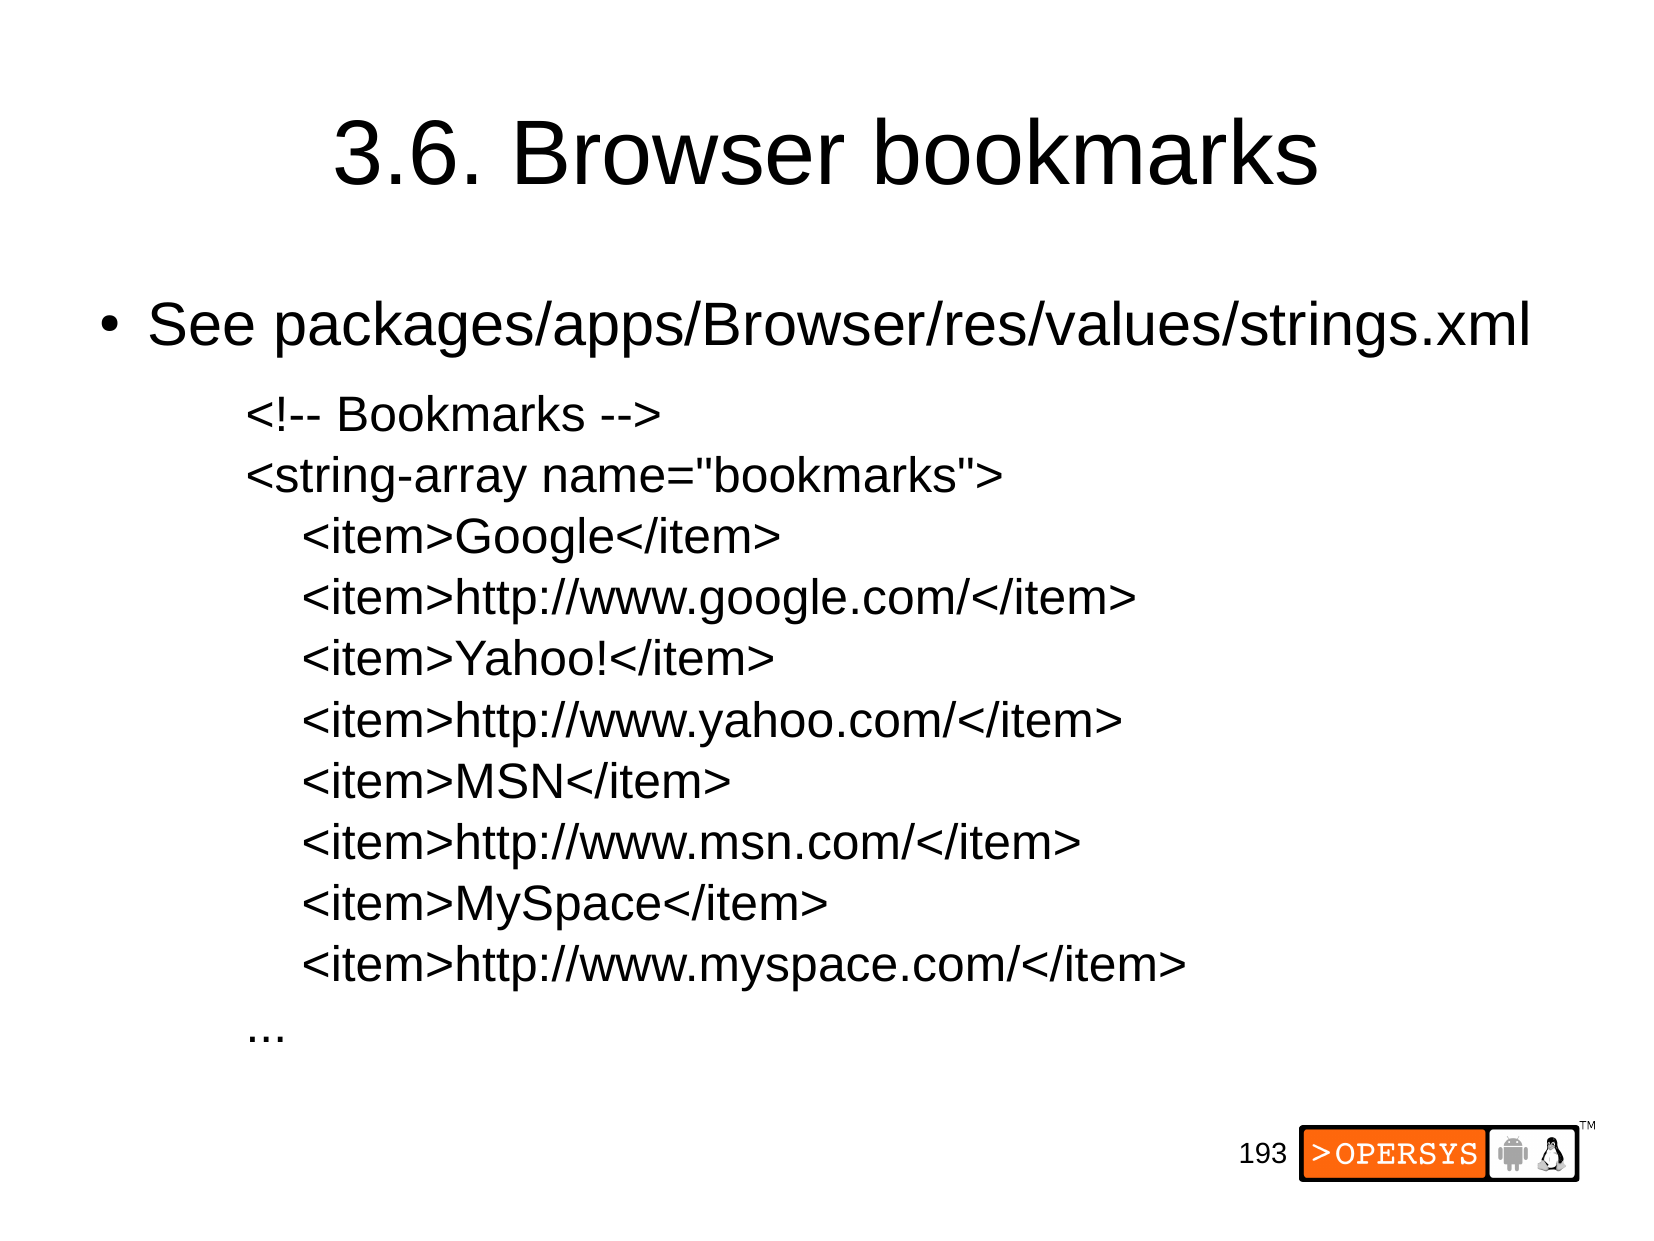

# 3.6. Browser bookmarks
See packages/apps/Browser/res/values/strings.xml
<!-- Bookmarks -->
<string-array name="bookmarks">
 <item>Google</item>
 <item>http://www.google.com/</item>
 <item>Yahoo!</item>
 <item>http://www.yahoo.com/</item>
 <item>MSN</item>
 <item>http://www.msn.com/</item>
 <item>MySpace</item>
 <item>http://www.myspace.com/</item>
...